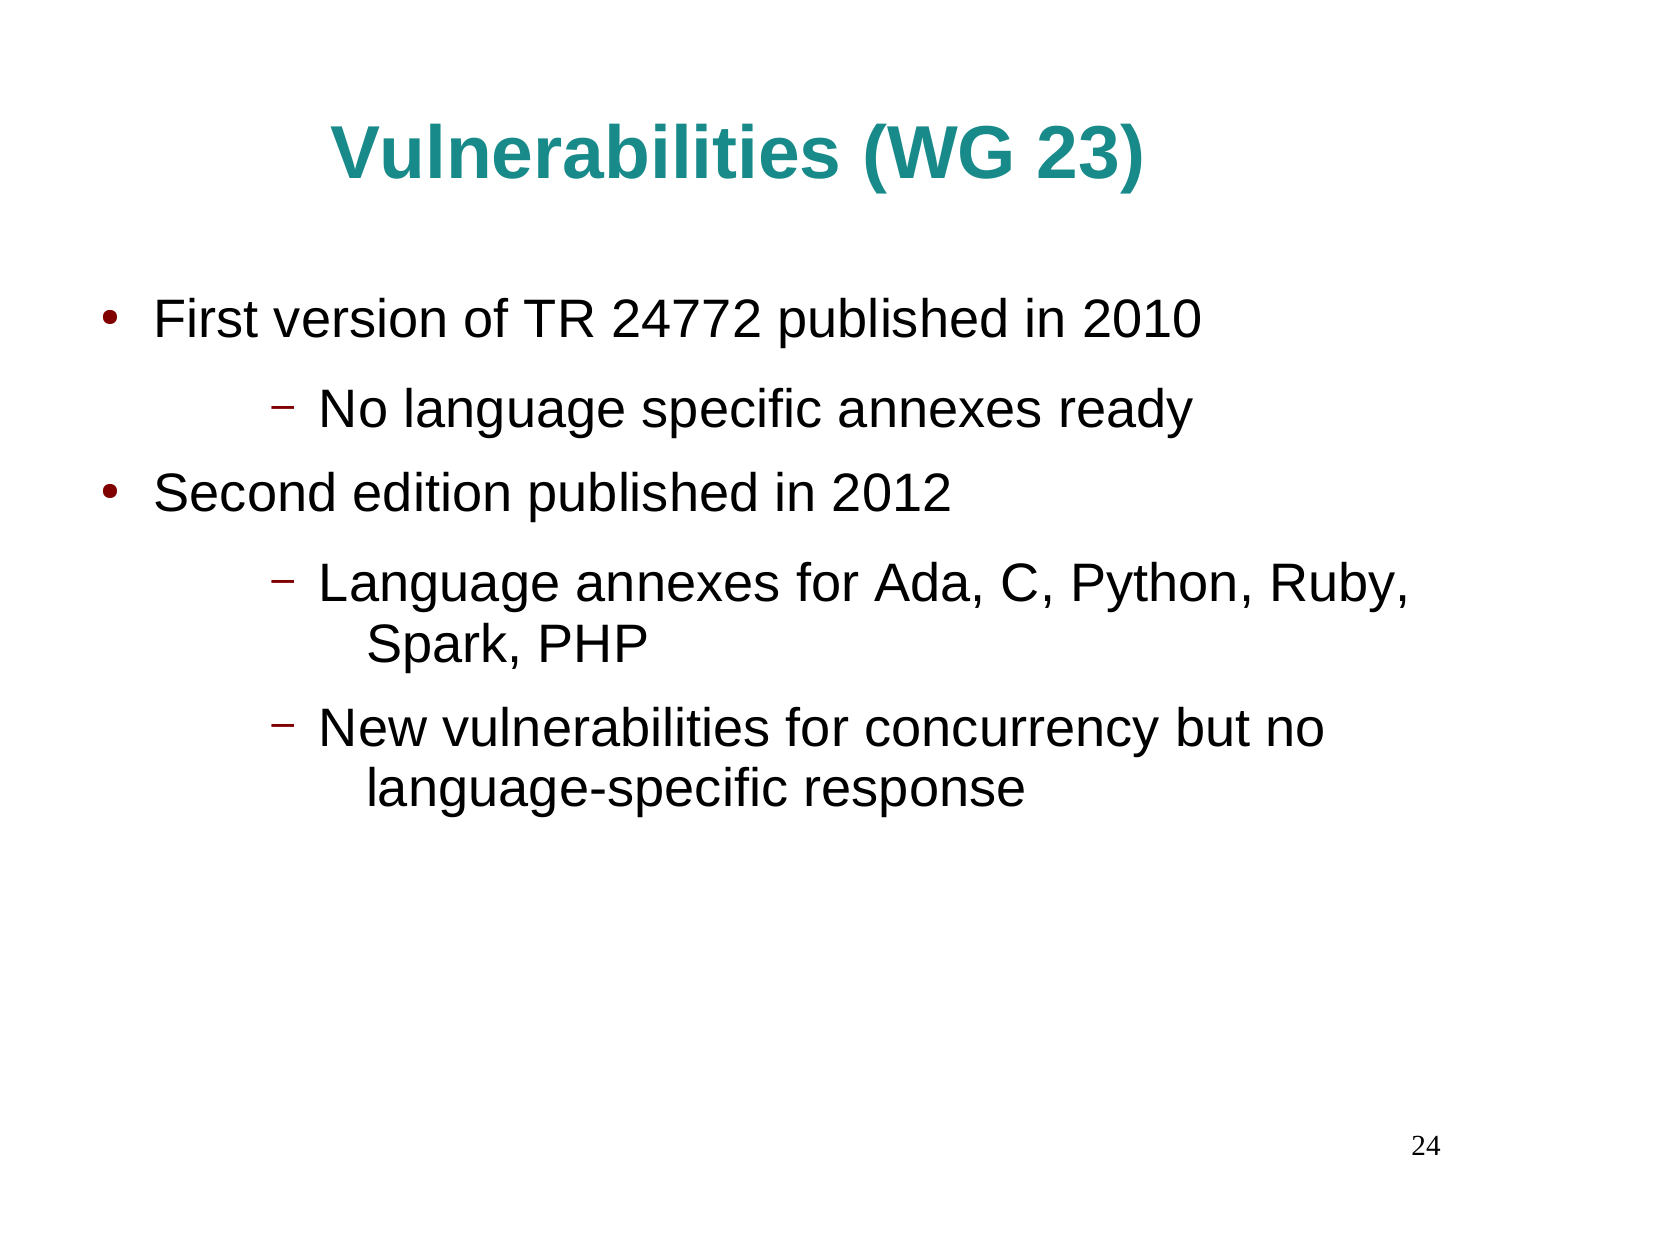

# Vulnerabilities (WG 23)
First version of TR 24772 published in 2010
No language specific annexes ready
Second edition published in 2012
Language annexes for Ada, C, Python, Ruby, Spark, PHP
New vulnerabilities for concurrency but no language-specific response
24